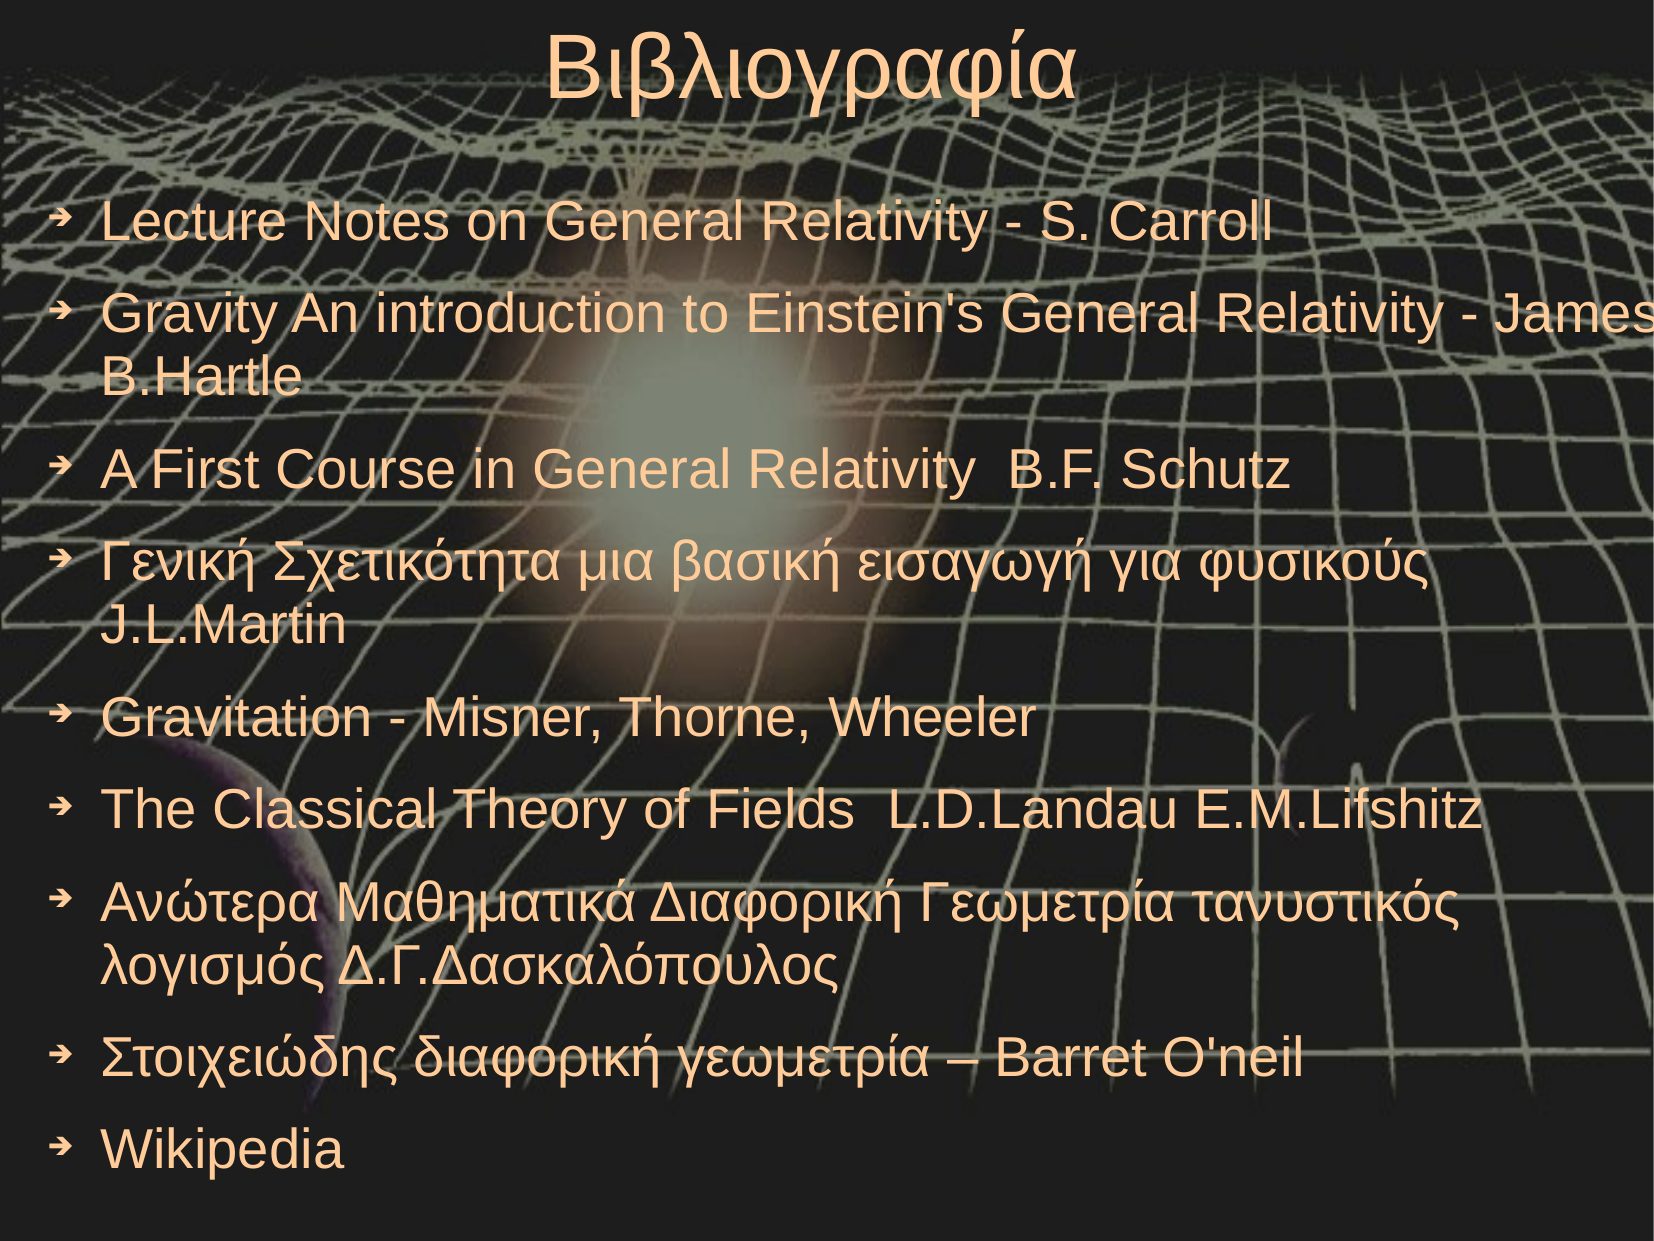

# Βιβλιογραφία
Lecture Notes on General Relativity - S. Carroll
Gravity An introduction to Einstein's General Relativity - James B.Hartle
A First Course in General Relativity B.F. Schutz
Γενική Σχετικότητα μια βασική εισαγωγή για φυσικούς J.L.Martin
Gravitation - Misner, Thorne, Wheeler
The Classical Theory of Fields L.D.Landau E.M.Lifshitz
Ανώτερα Μαθηματικά Διαφορική Γεωμετρία τανυστικός λογισμός Δ.Γ.Δασκαλόπουλος
Στοιχειώδης διαφορική γεωμετρία – Barret O'neil
Wikipedia